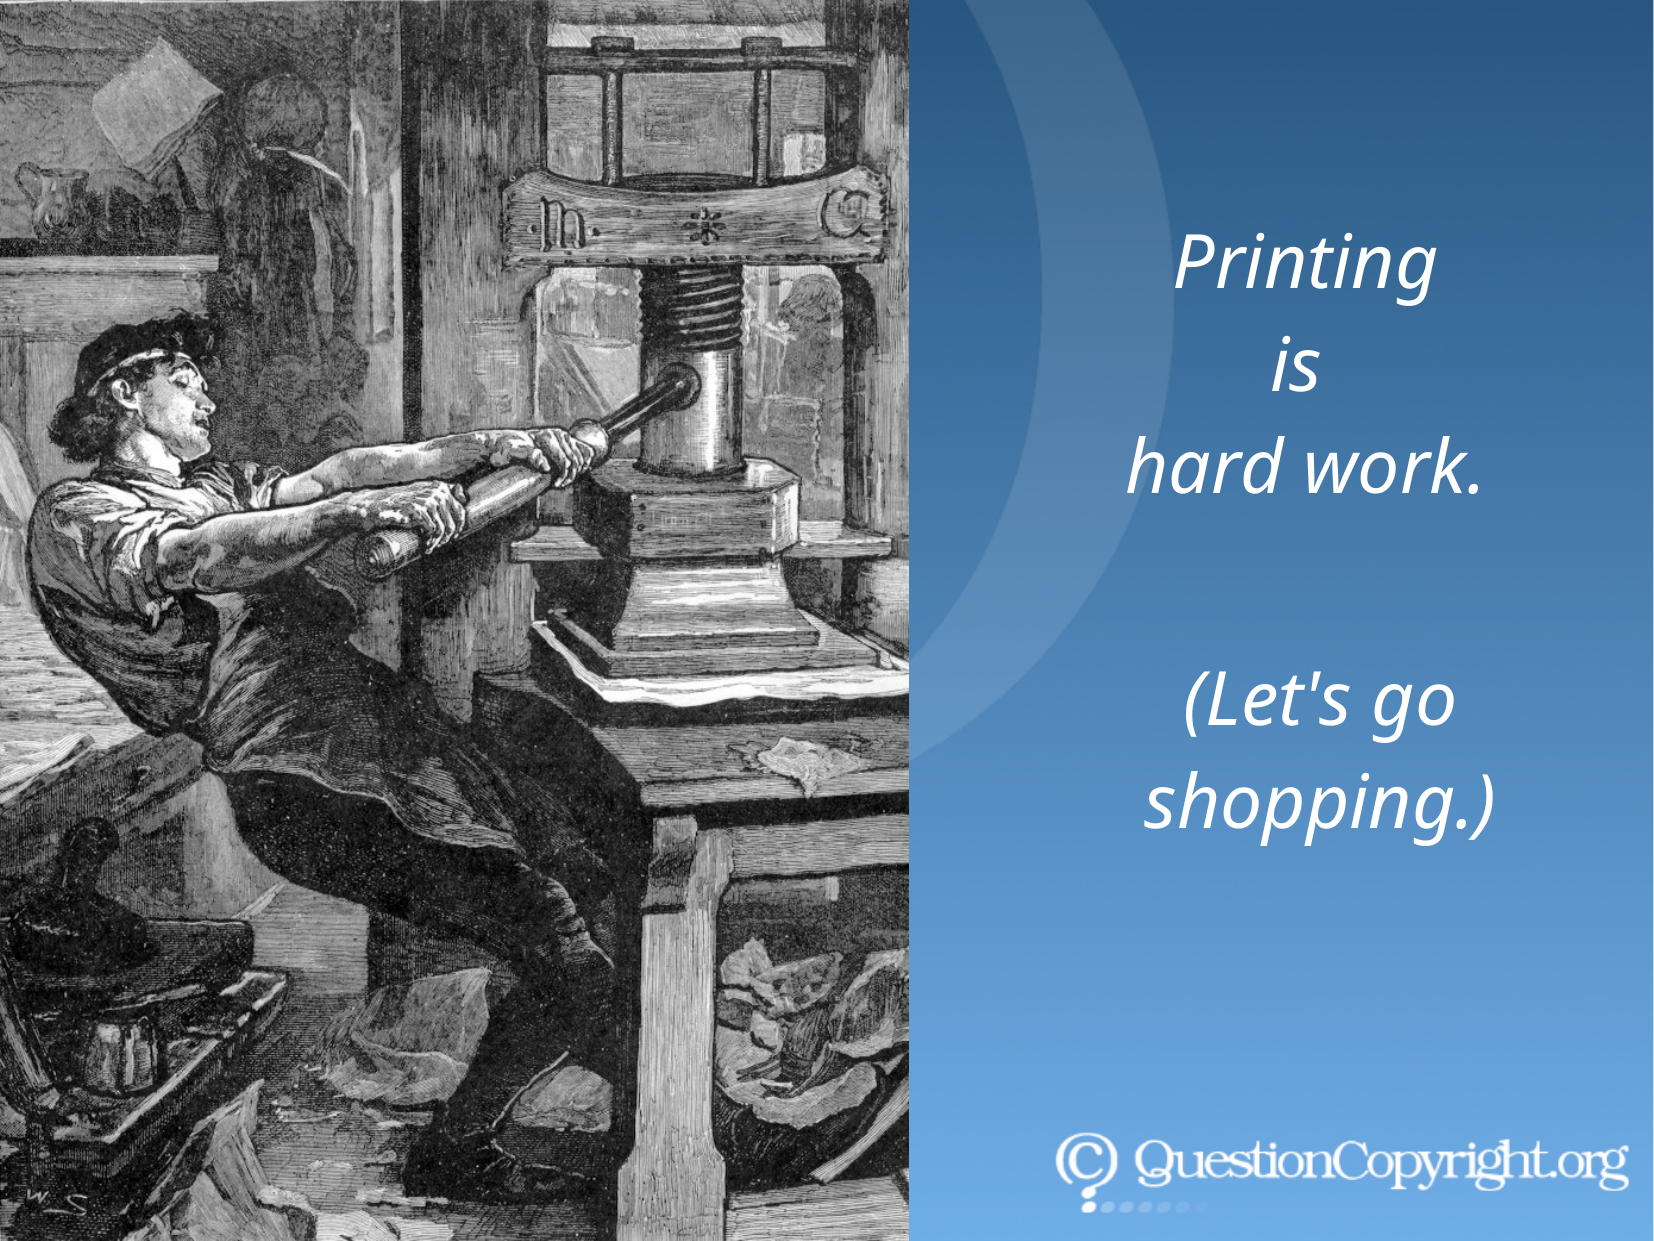

Printing
is
hard work.
(Let's go
shopping.)